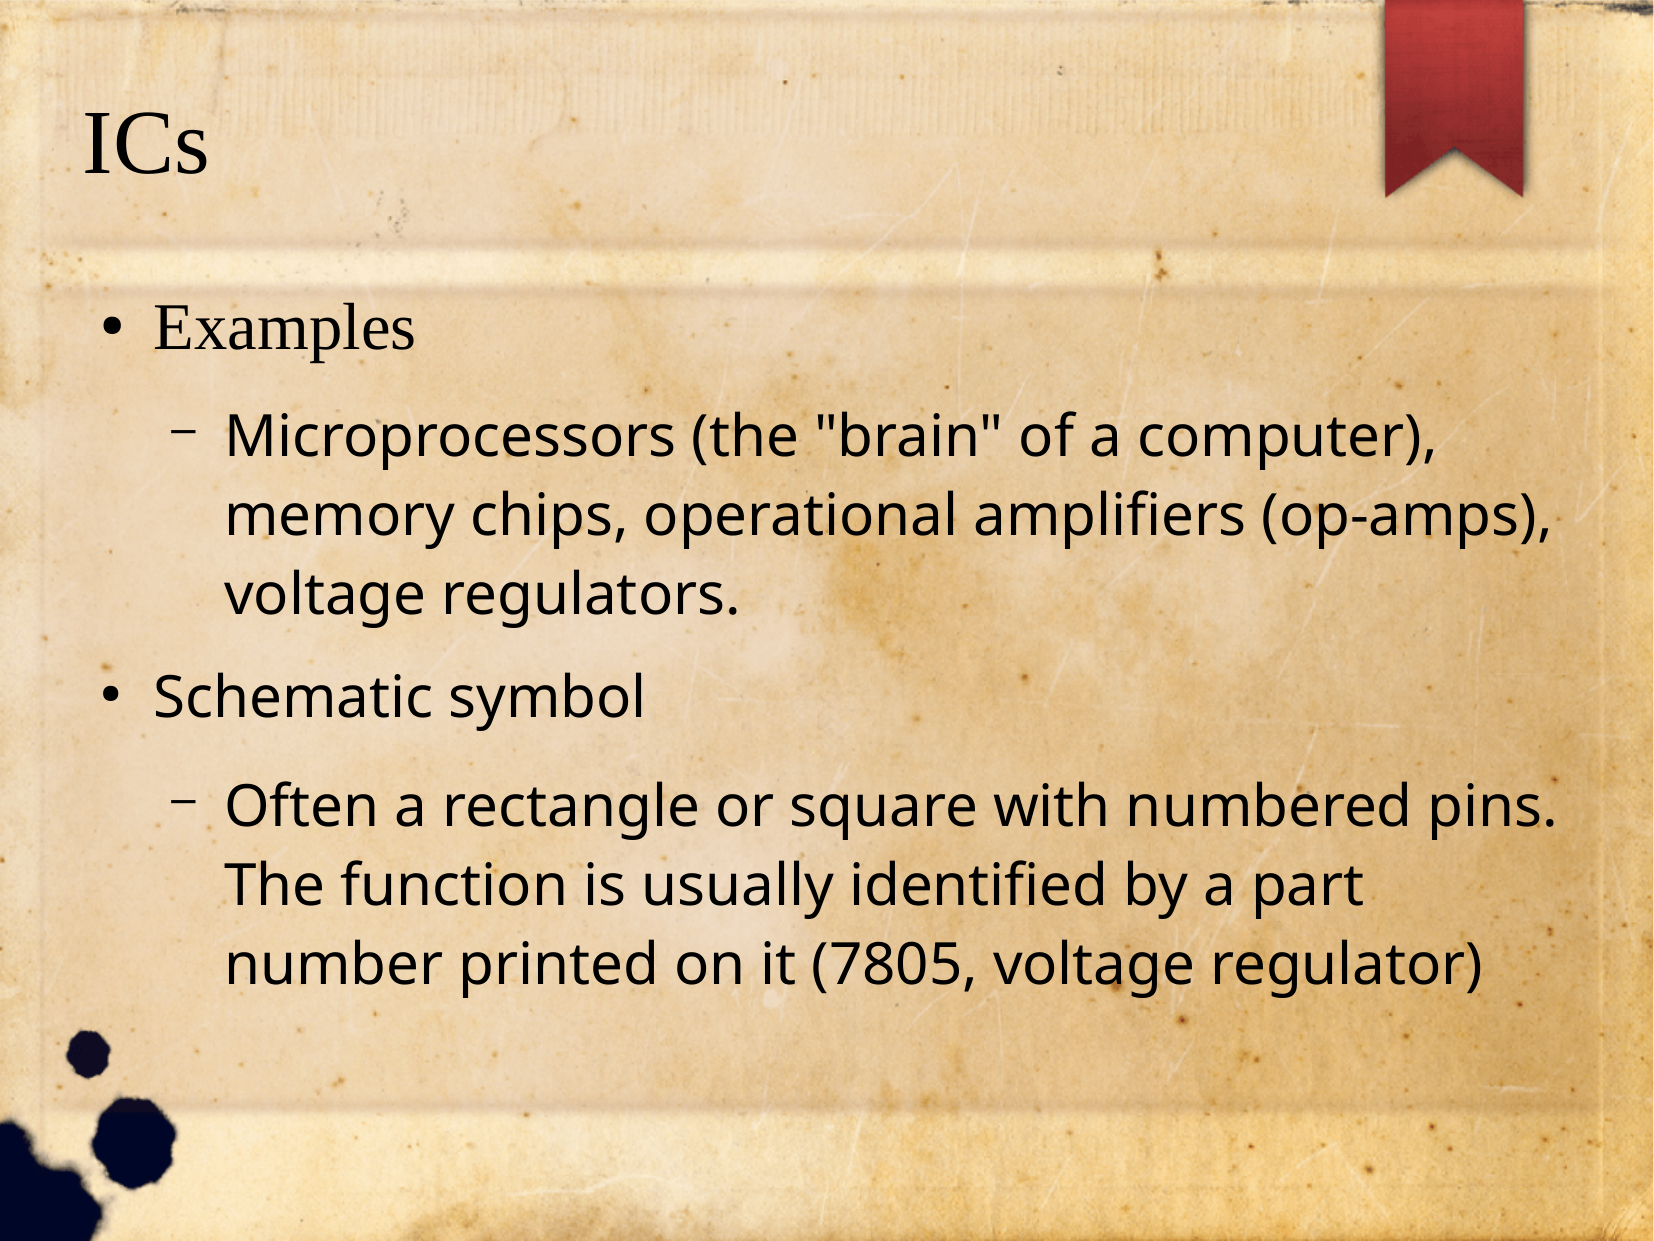

# ICs
Examples
Microprocessors (the "brain" of a computer), memory chips, operational amplifiers (op-amps), voltage regulators.
Schematic symbol
Often a rectangle or square with numbered pins. The function is usually identified by a part number printed on it (7805, voltage regulator)